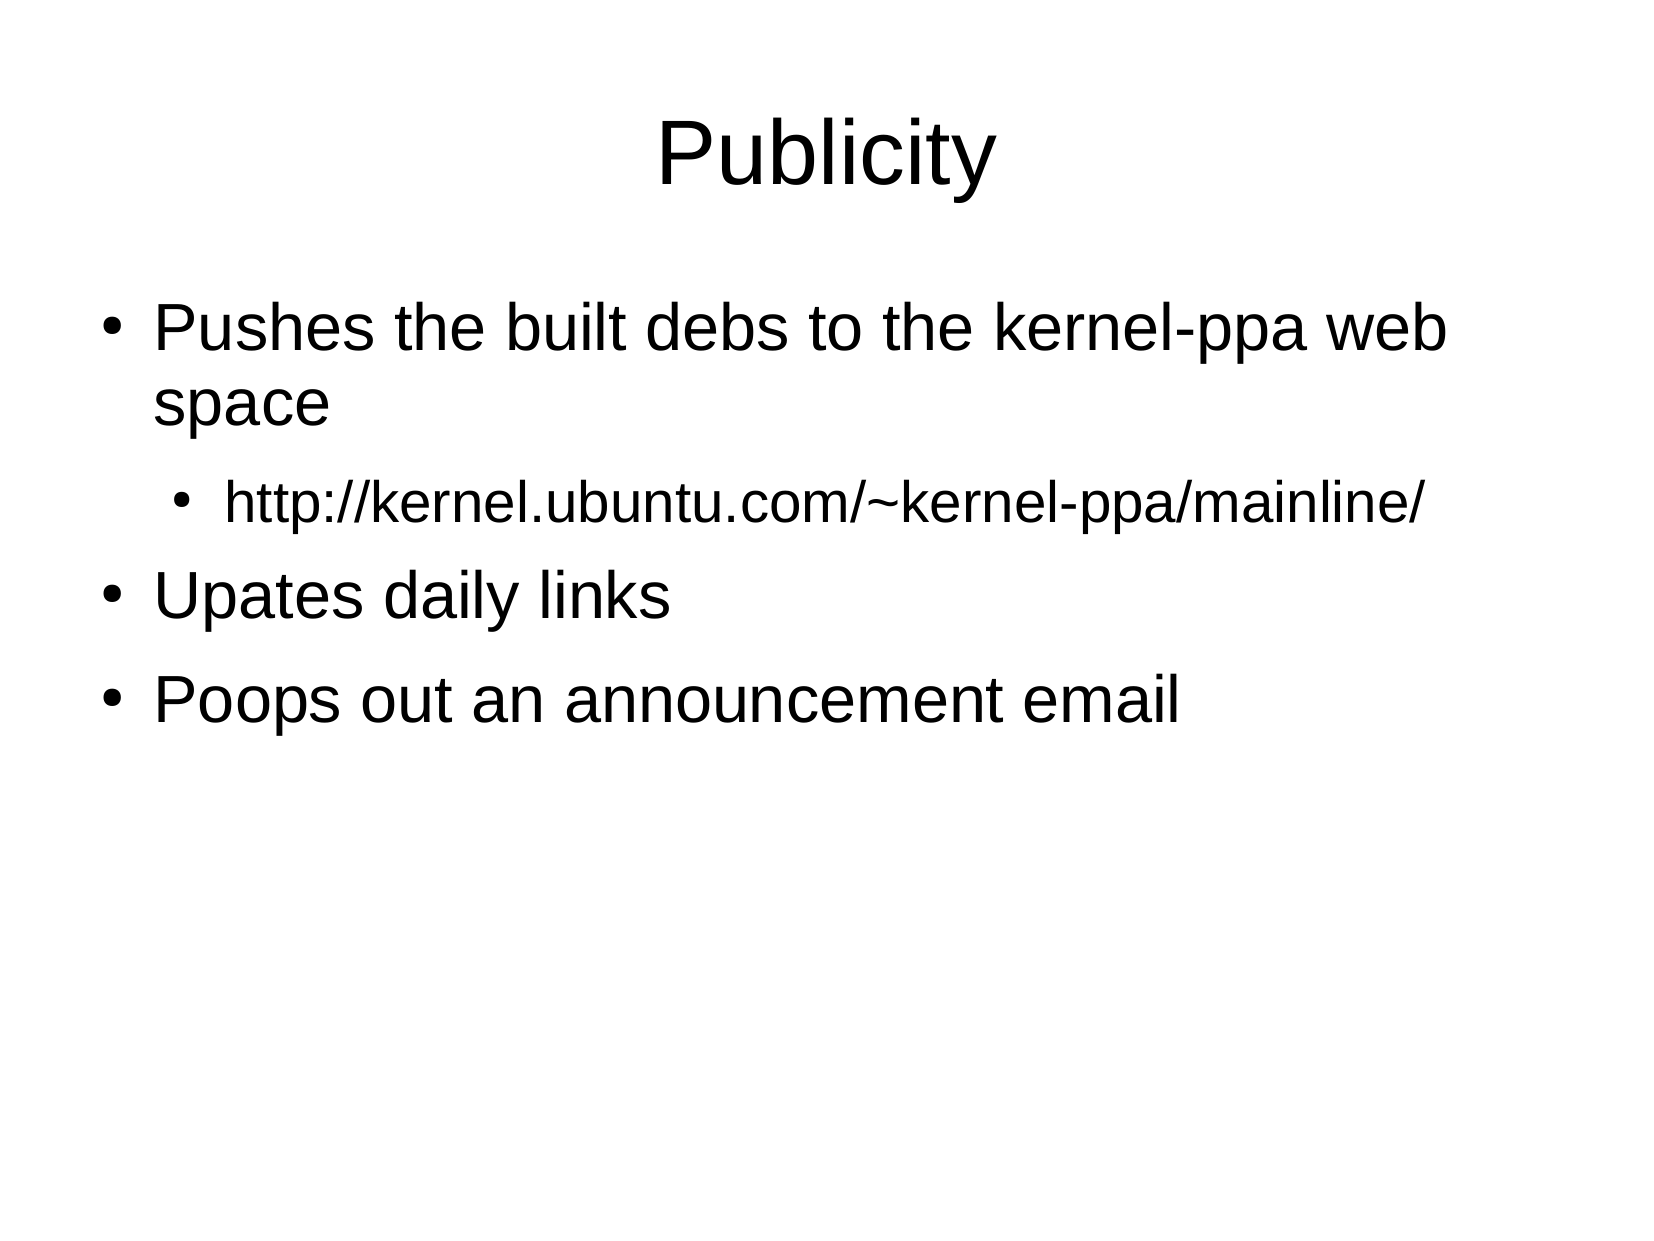

# Publicity
Pushes the built debs to the kernel-ppa web space
http://kernel.ubuntu.com/~kernel-ppa/mainline/
Upates daily links
Poops out an announcement email